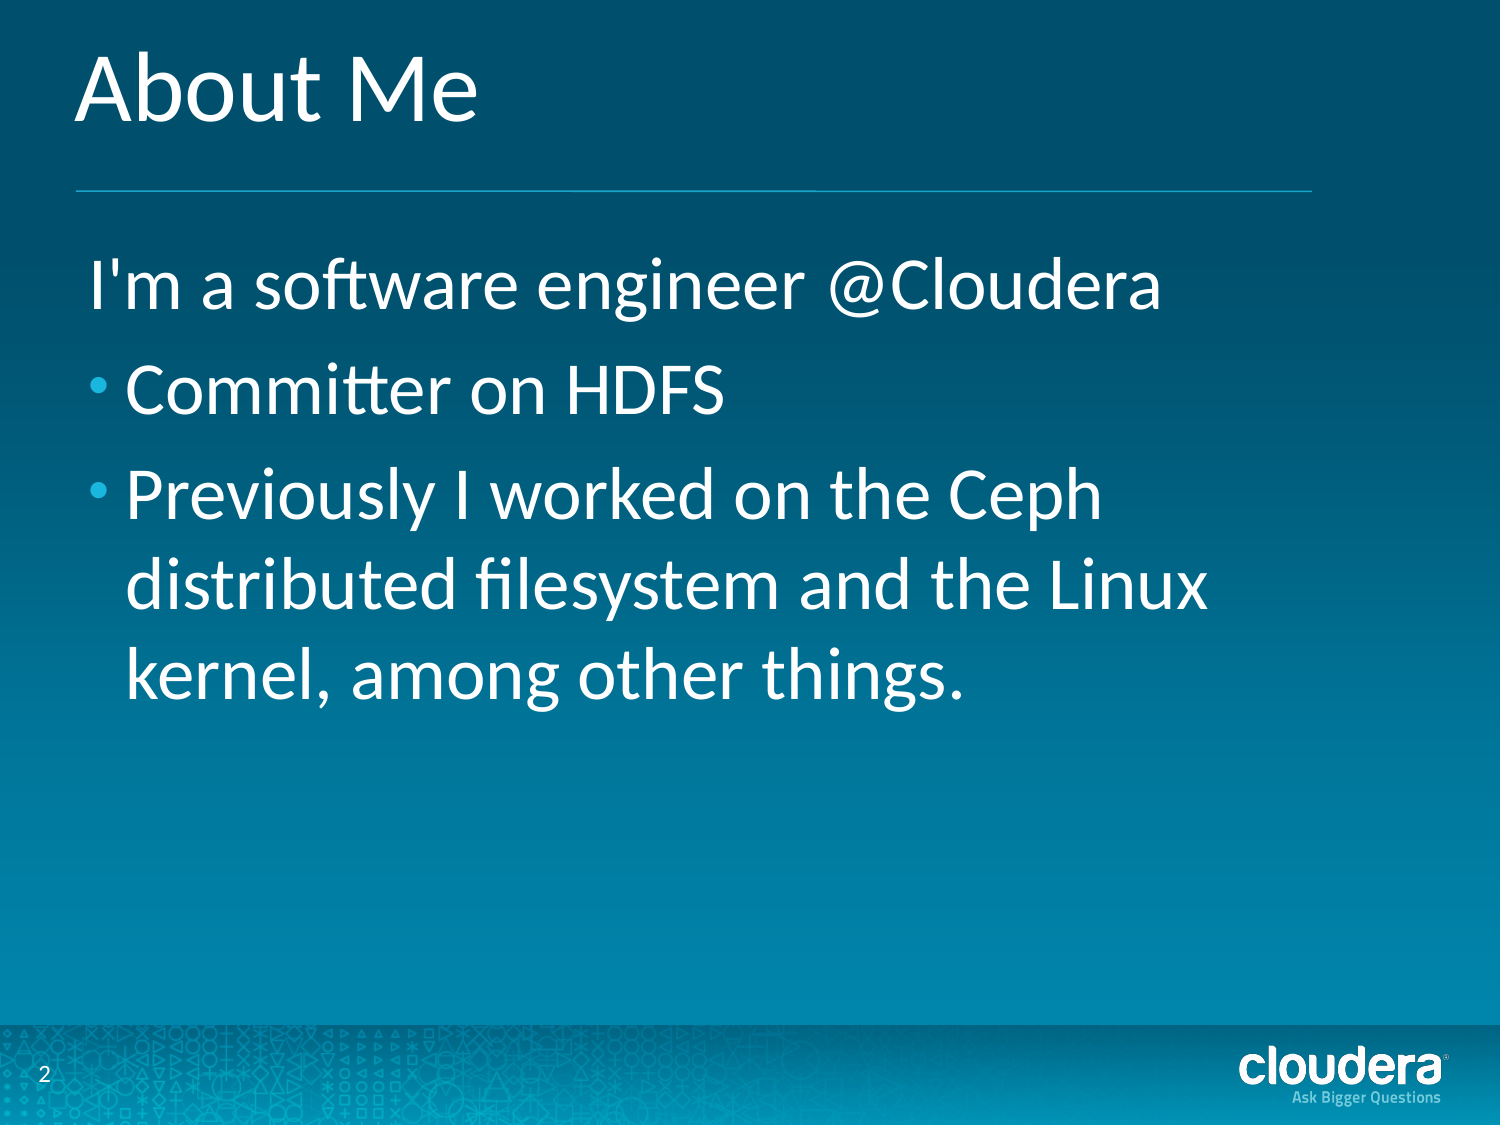

# About Me
I'm a software engineer @Cloudera
Committer on HDFS
Previously I worked on the Ceph distributed filesystem and the Linux kernel, among other things.